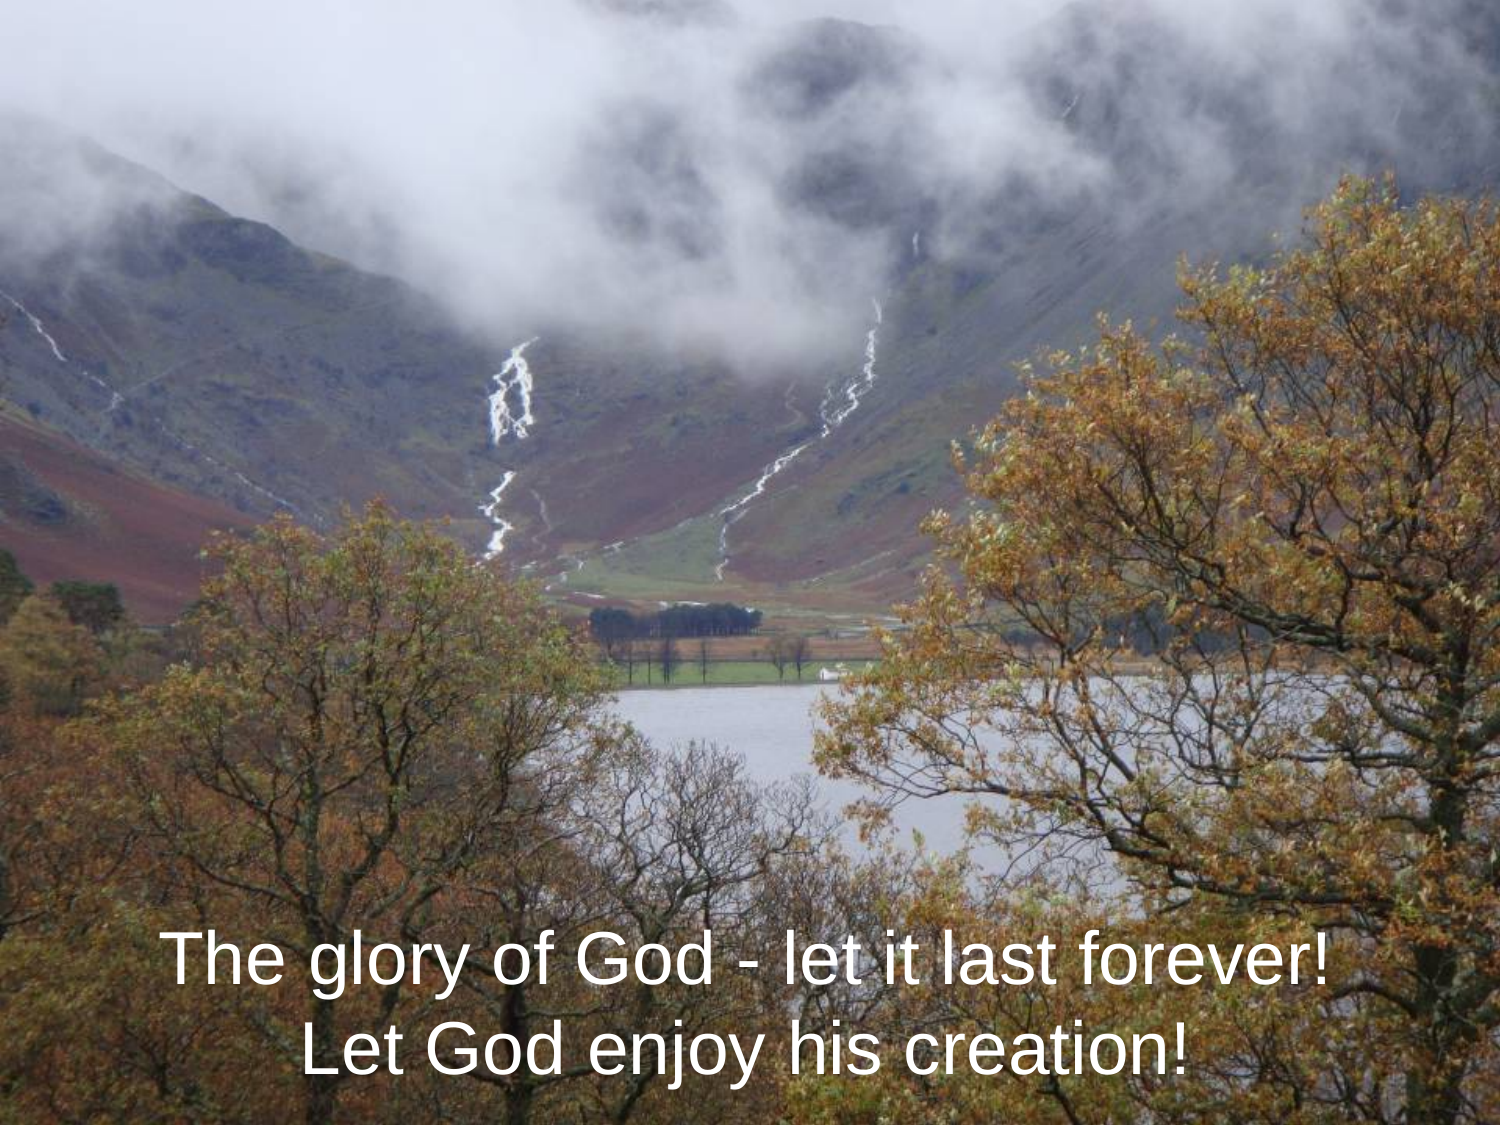

The glory of God - let it last forever!
Let God enjoy his creation!